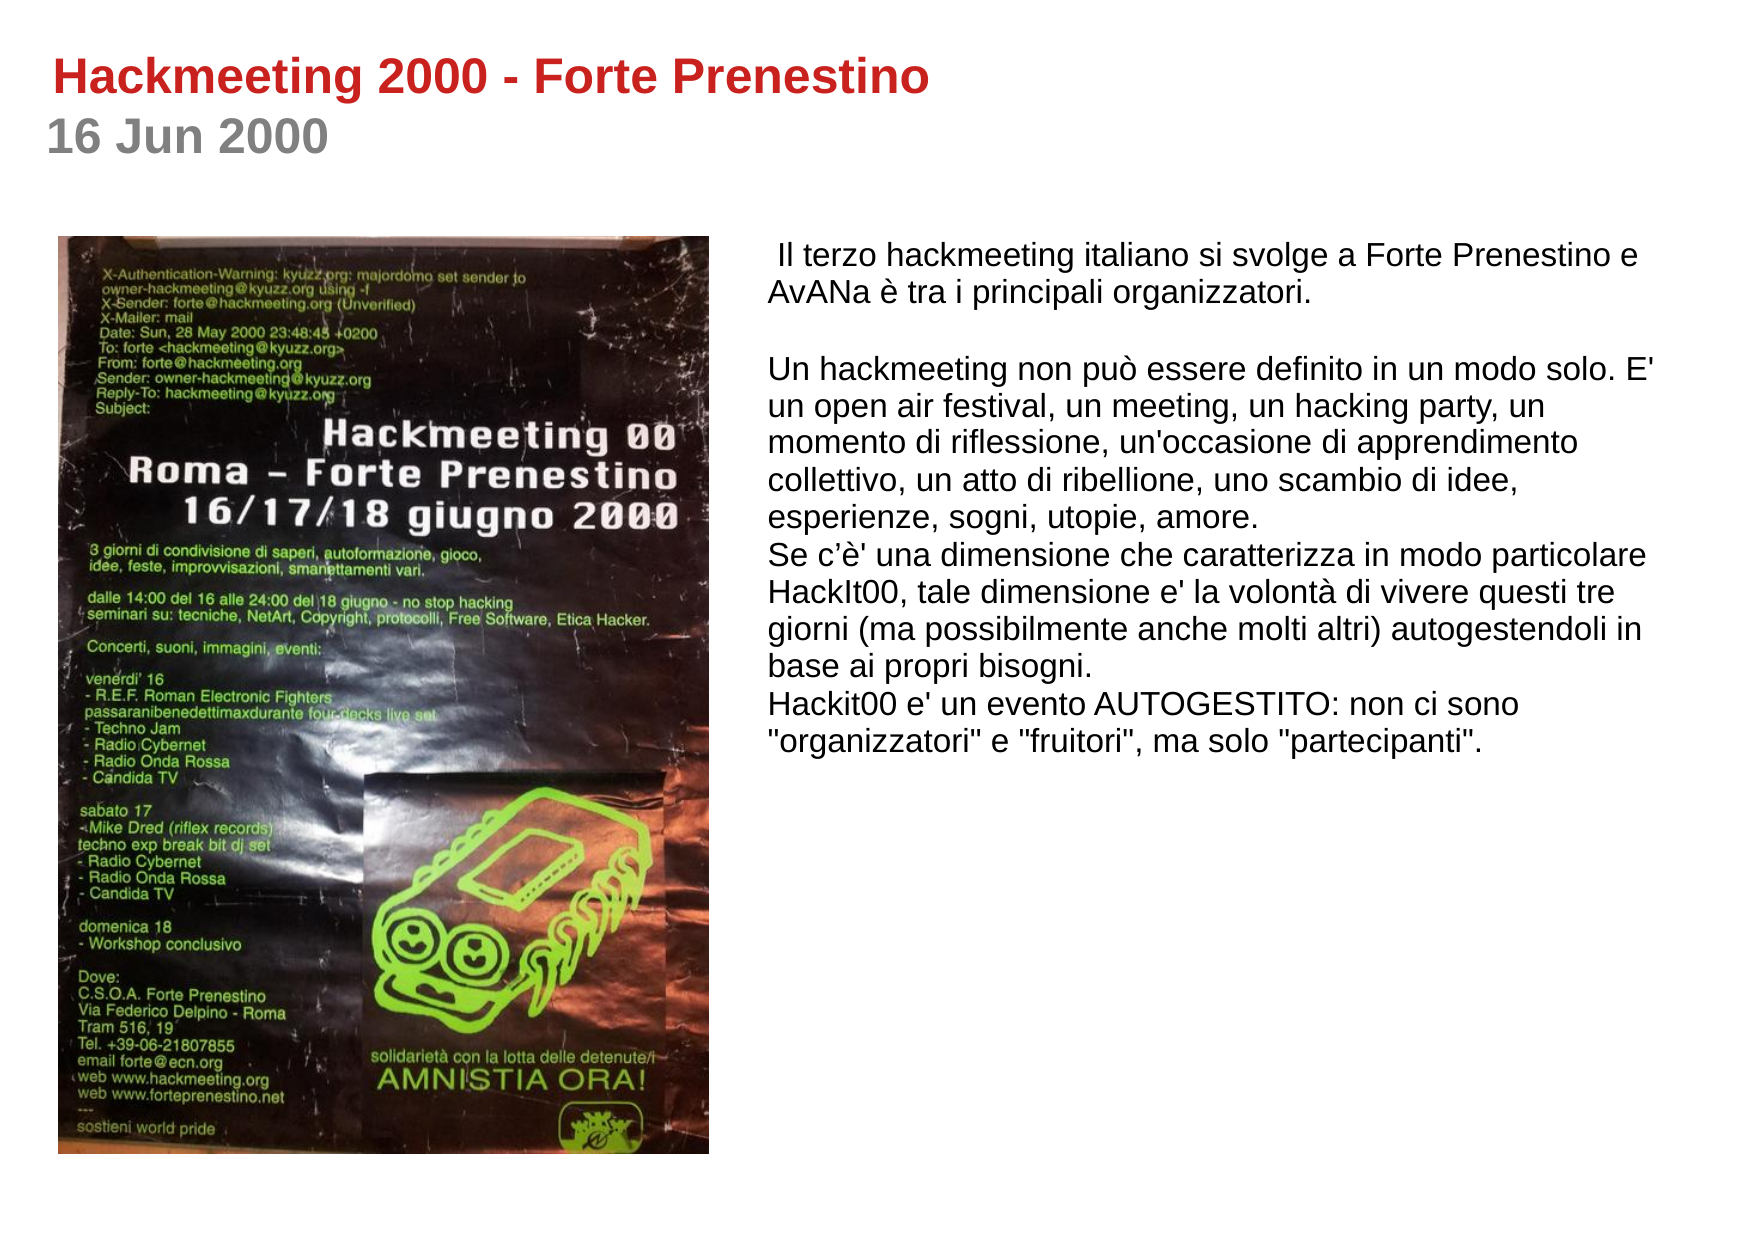

# Hackmeeting 2000 - Forte Prenestino
16 Jun 2000
 Il terzo hackmeeting italiano si svolge a Forte Prenestino e AvANa è tra i principali organizzatori.
Un hackmeeting non può essere definito in un modo solo. E' un open air festival, un meeting, un hacking party, un momento di riflessione, un'occasione di apprendimento collettivo, un atto di ribellione, uno scambio di idee, esperienze, sogni, utopie, amore.
Se c’è' una dimensione che caratterizza in modo particolare HackIt00, tale dimensione e' la volontà di vivere questi tre giorni (ma possibilmente anche molti altri) autogestendoli in base ai propri bisogni.
Hackit00 e' un evento AUTOGESTITO: non ci sono "organizzatori" e "fruitori", ma solo "partecipanti".